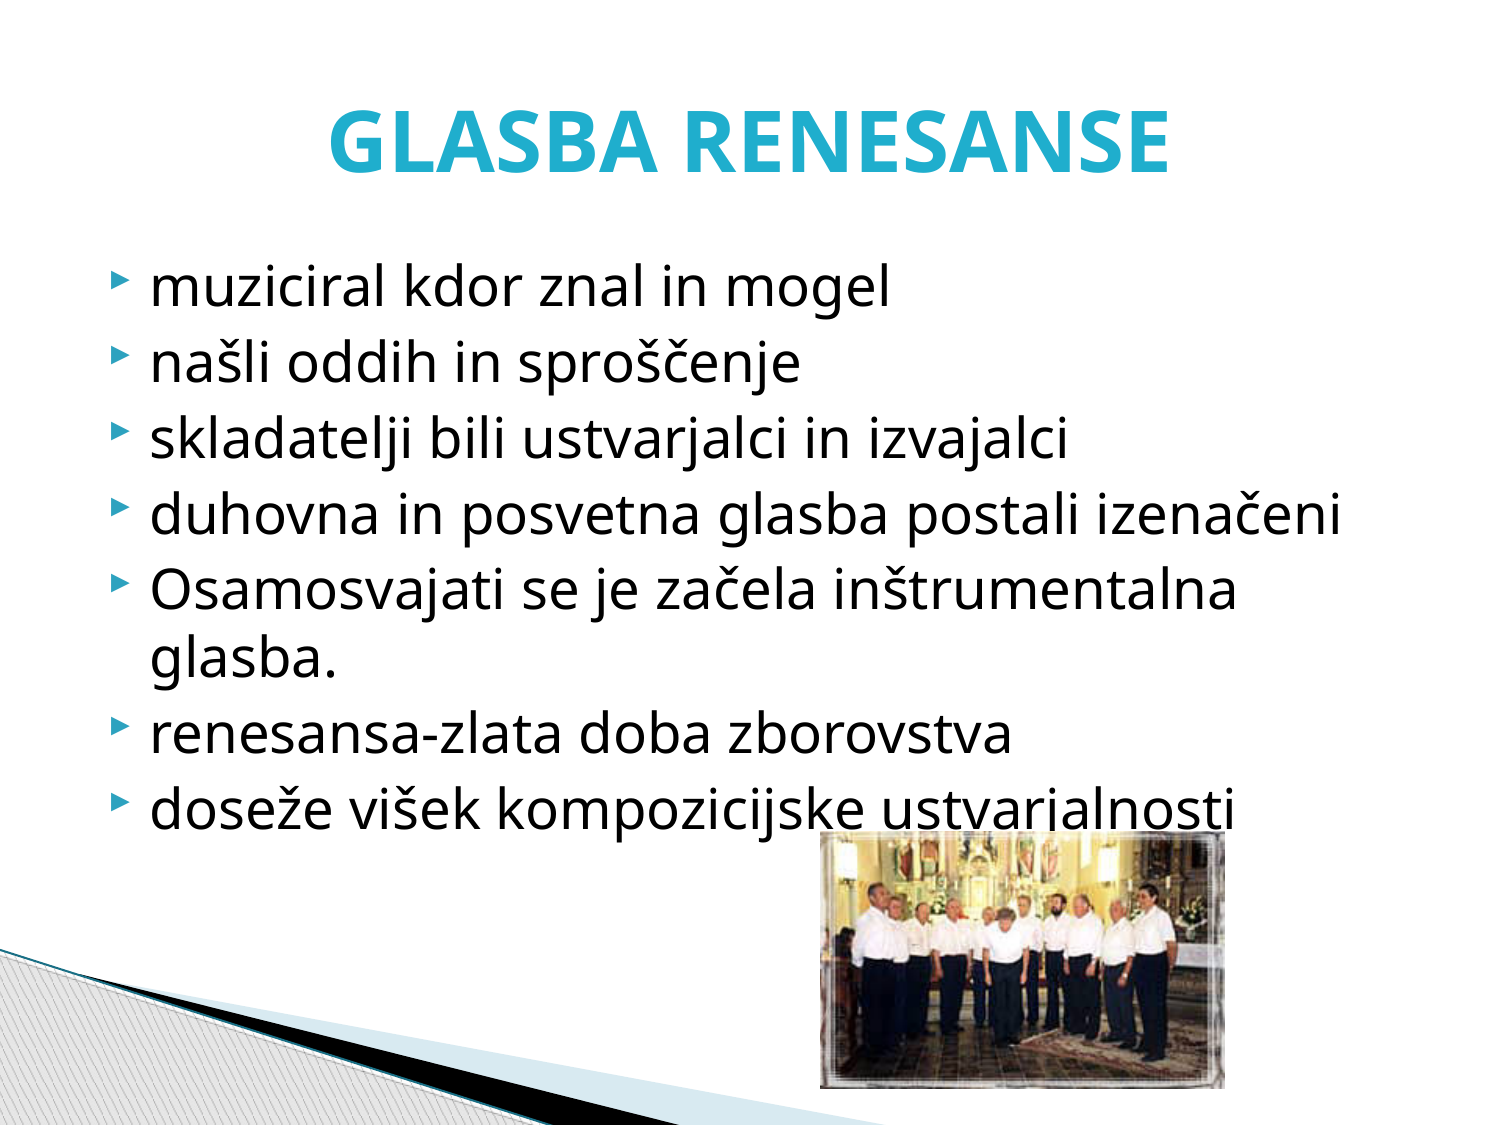

GLASBA RENESANSE
# muziciral kdor znal in mogel
našli oddih in sproščenje
skladatelji bili ustvarjalci in izvajalci
duhovna in posvetna glasba postali izenačeni
Osamosvajati se je začela inštrumentalna glasba.
renesansa-zlata doba zborovstva
doseže višek kompozicijske ustvarjalnosti